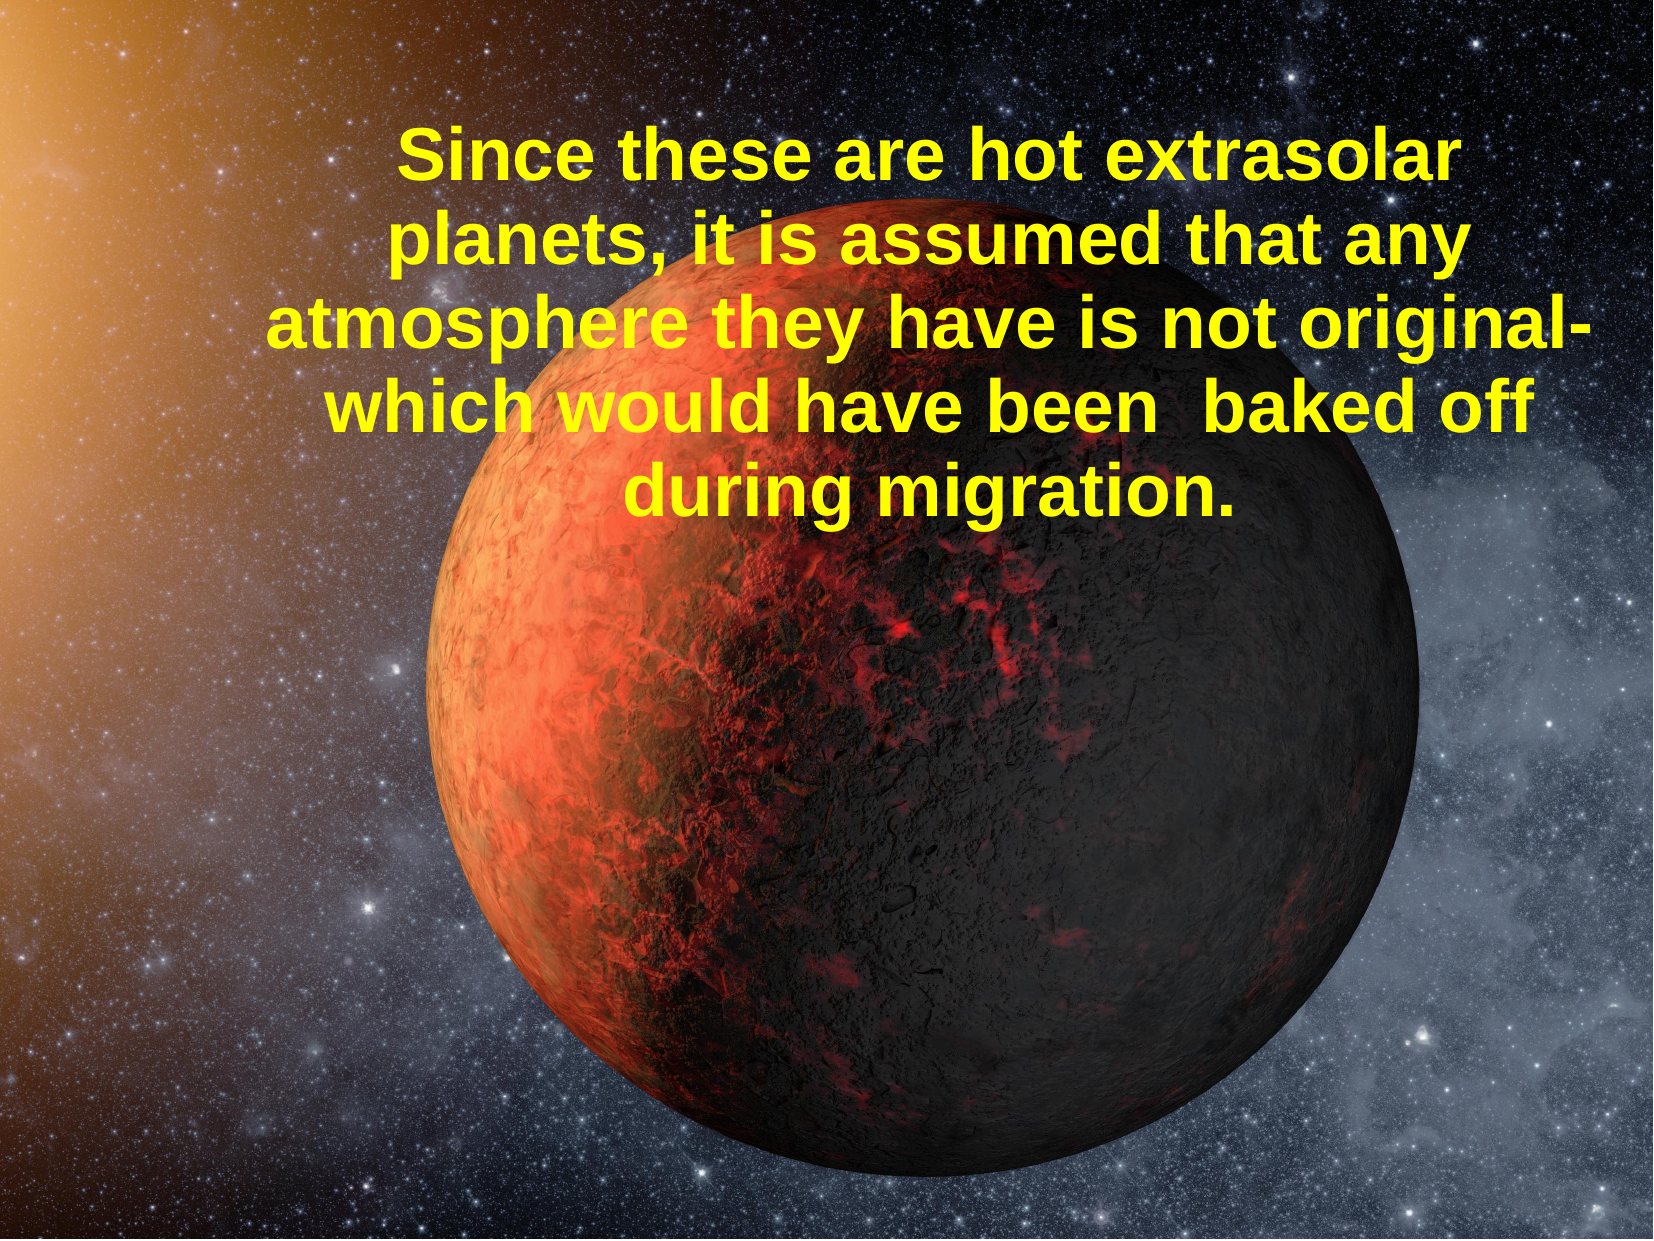

Since these are hot extrasolar planets, it is assumed that any atmosphere they have is not original- which would have been baked off during migration.